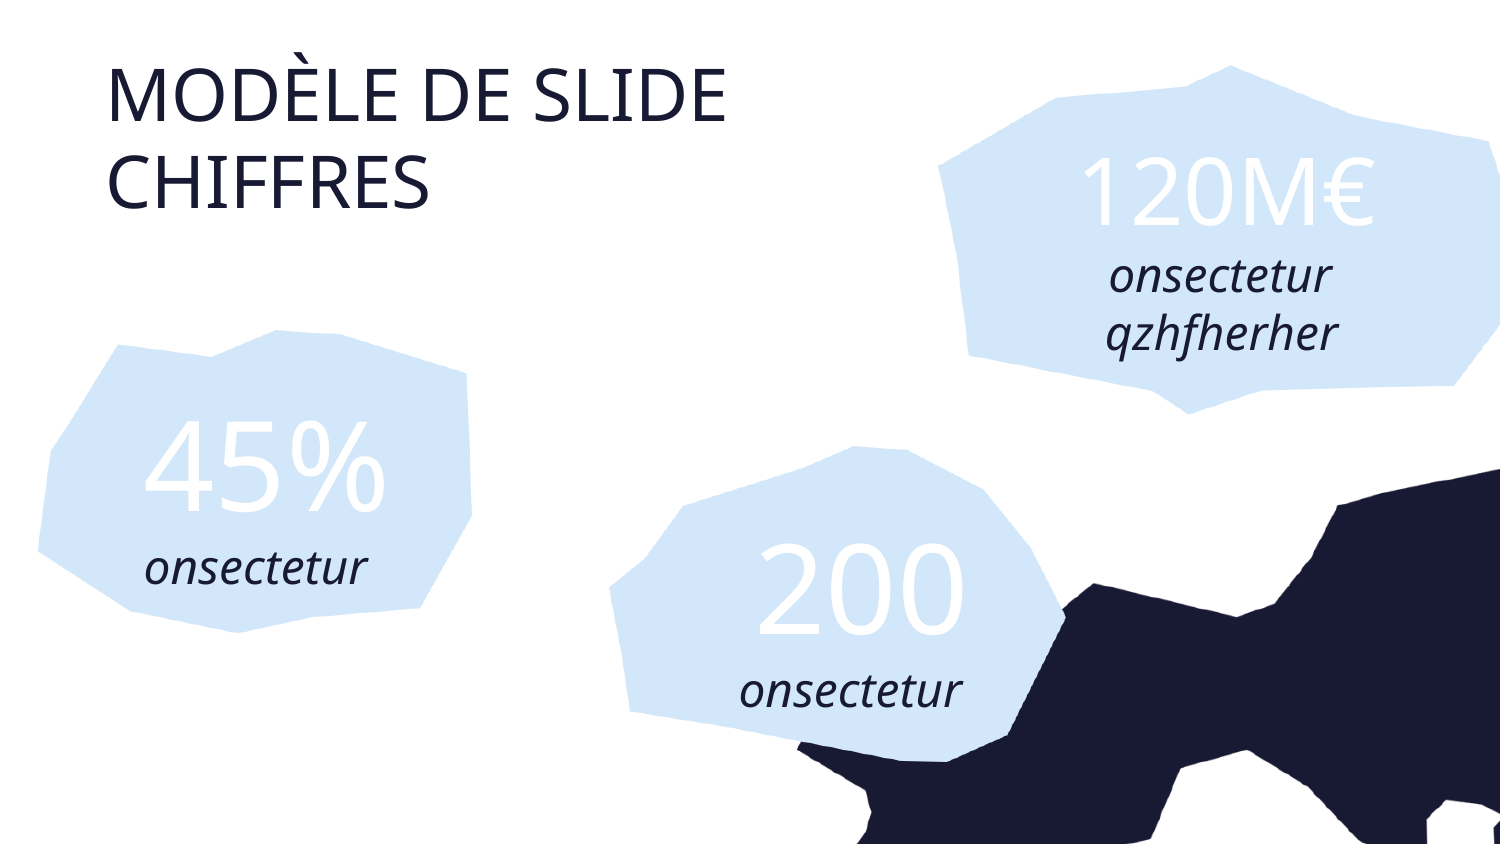

MODÈLE DE SLIDE
CHIFFRES
120M€
onsectetur
qzhfherher
45%
onsectetur
200
onsectetur